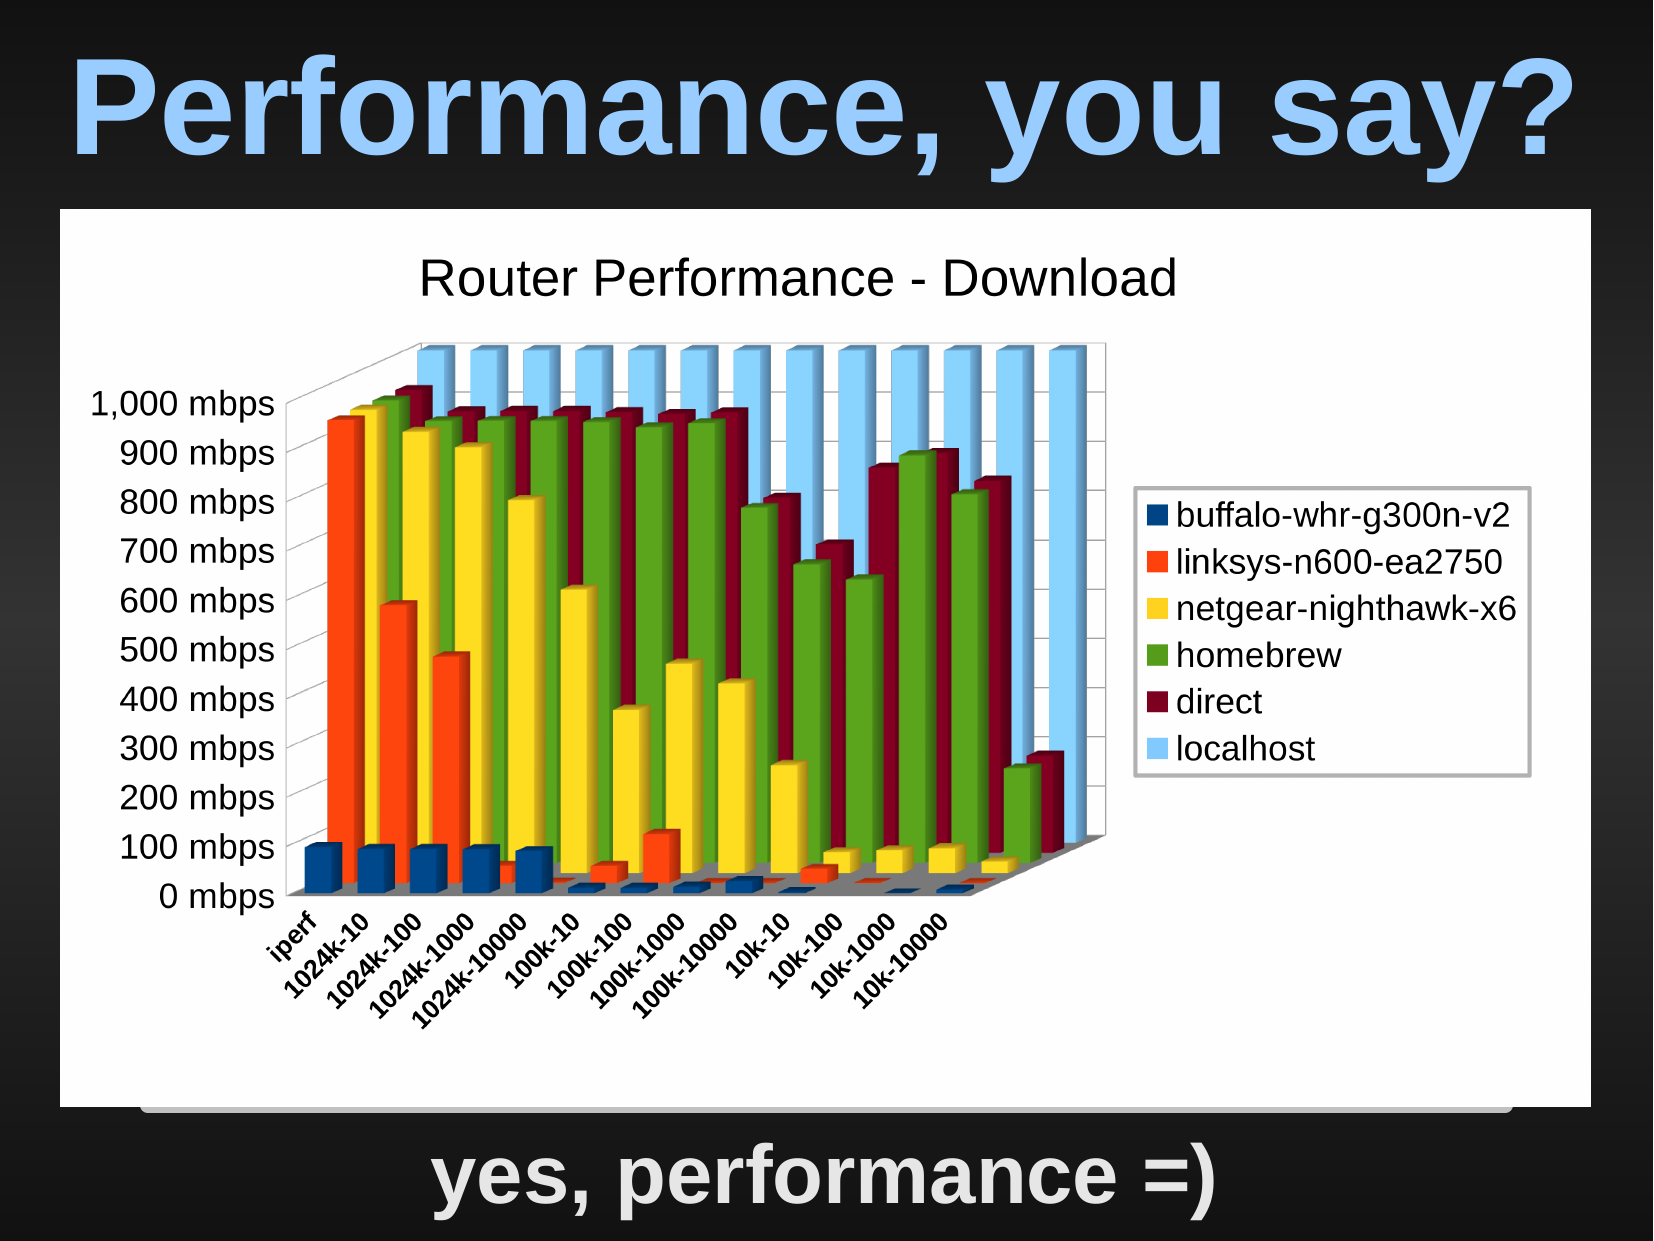

# Performance, you say?
yes, performance =)